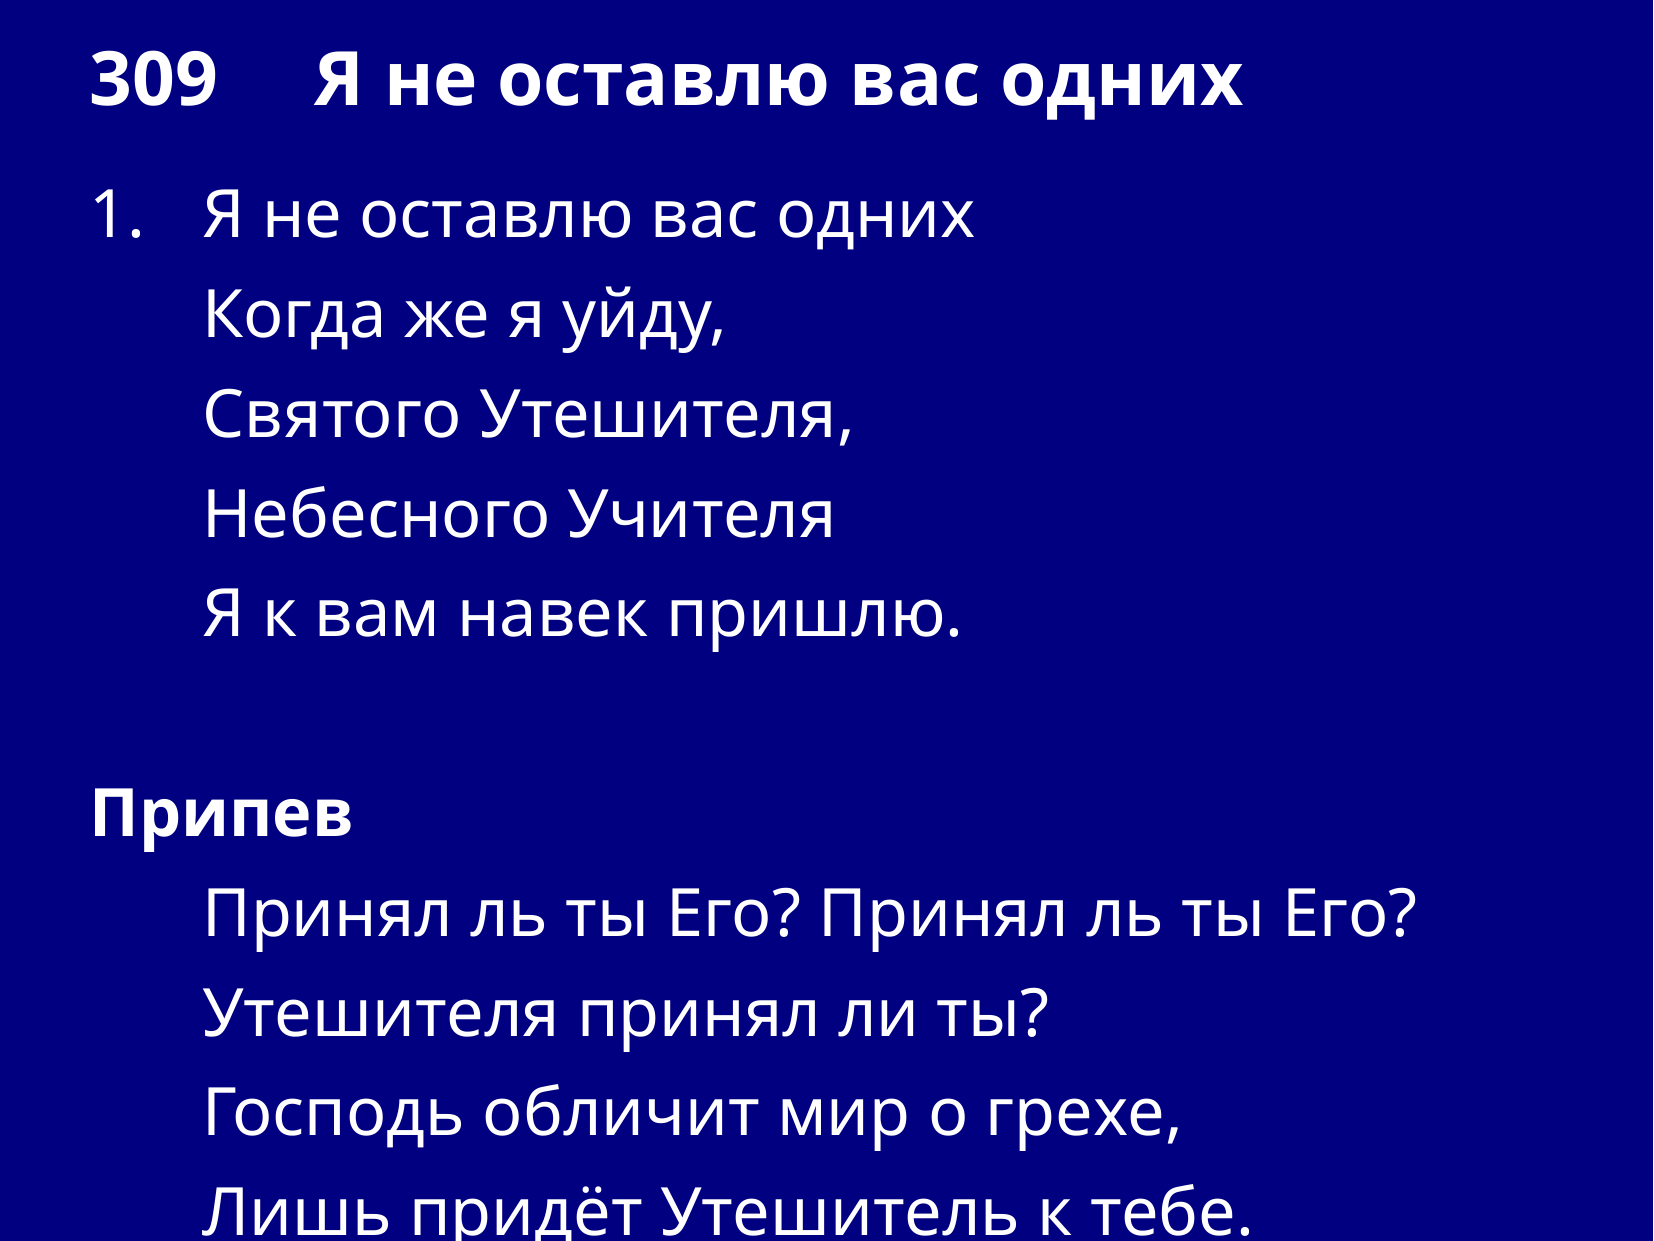

309	Я не оставлю вас одних
1.	Я не оставлю вас одних
	Когда же я уйду,
	Святого Утешителя,
	Небесного Учителя
	Я к вам навек пришлю.
Припев
	Принял ль ты Его? Принял ль ты Его?
	Утешителя принял ли ты?
	Господь обличит мир о грехе,
	Лишь придёт Утешитель к тебе.